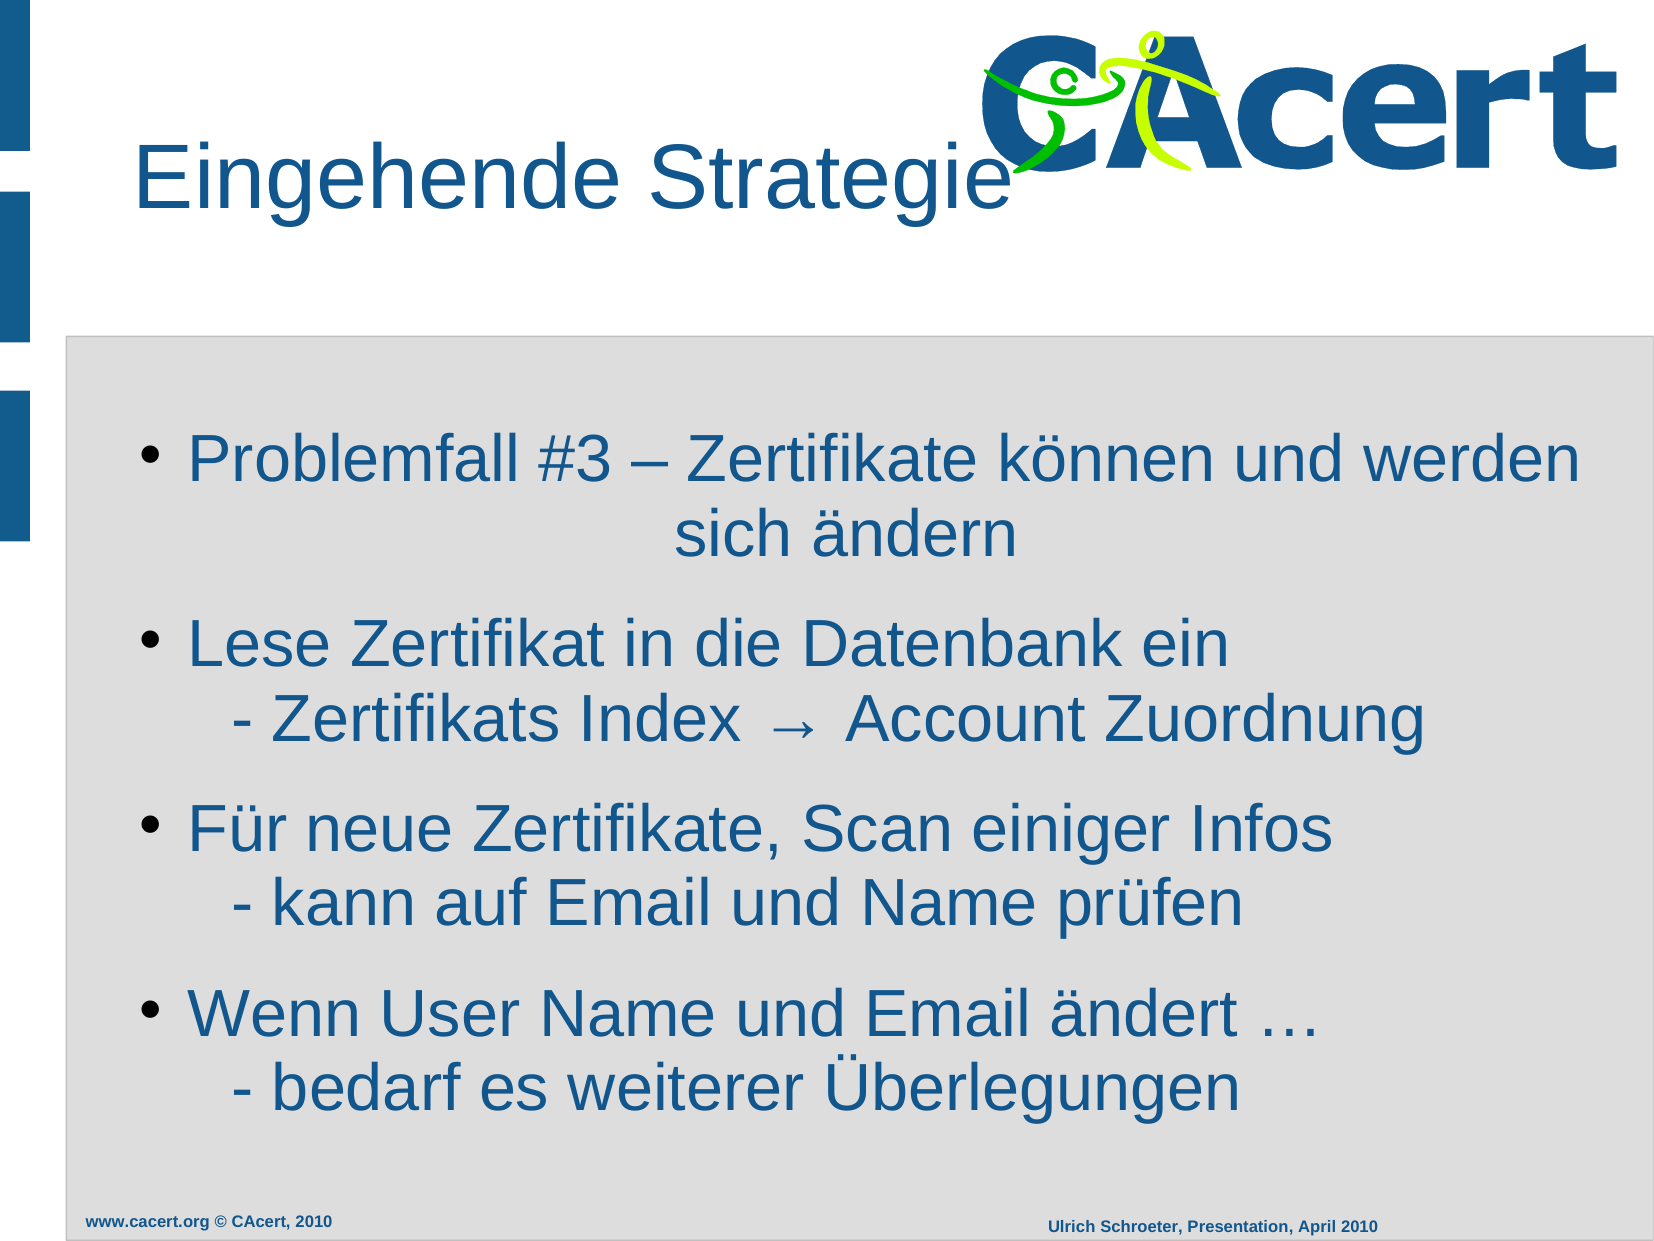

Eingehende Strategie
 Problemfall #3 – Zertifikate können und werden
 sich ändern
 Lese Zertifikat in die Datenbank ein
 - Zertifikats Index → Account Zuordnung
 Für neue Zertifikate, Scan einiger Infos
 - kann auf Email und Name prüfen
 Wenn User Name und Email ändert …
 - bedarf es weiterer Überlegungen